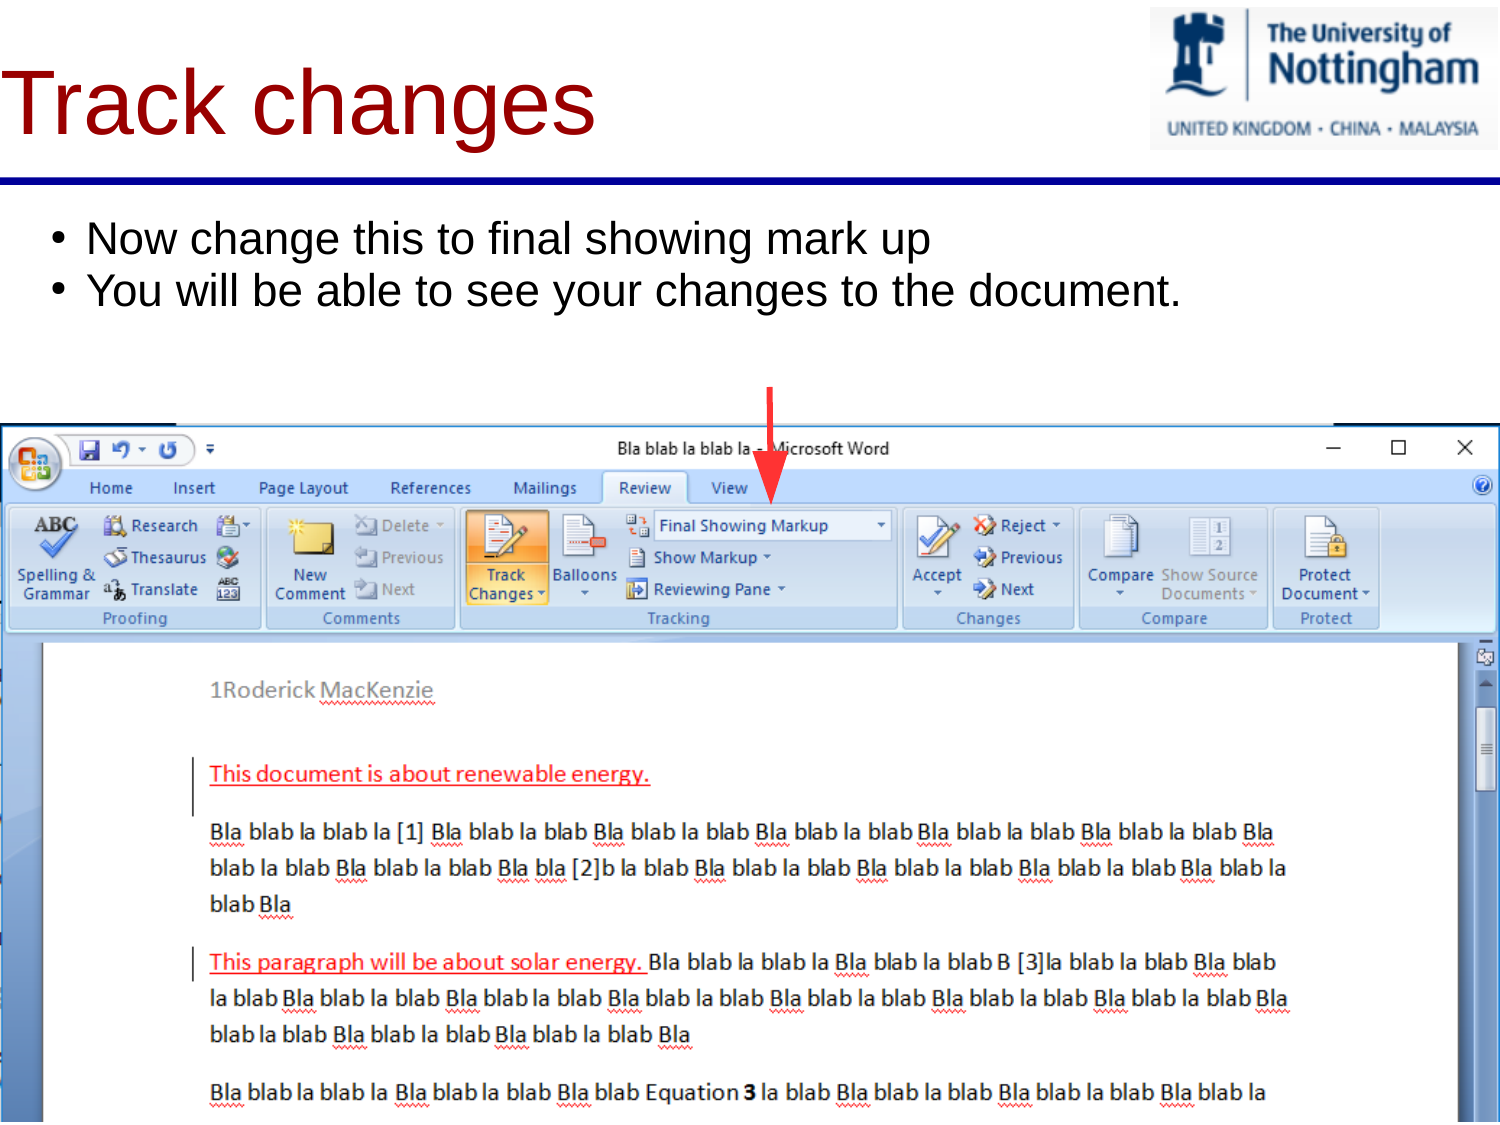

# Track changes
Now change this to final showing mark up
You will be able to see your changes to the document.